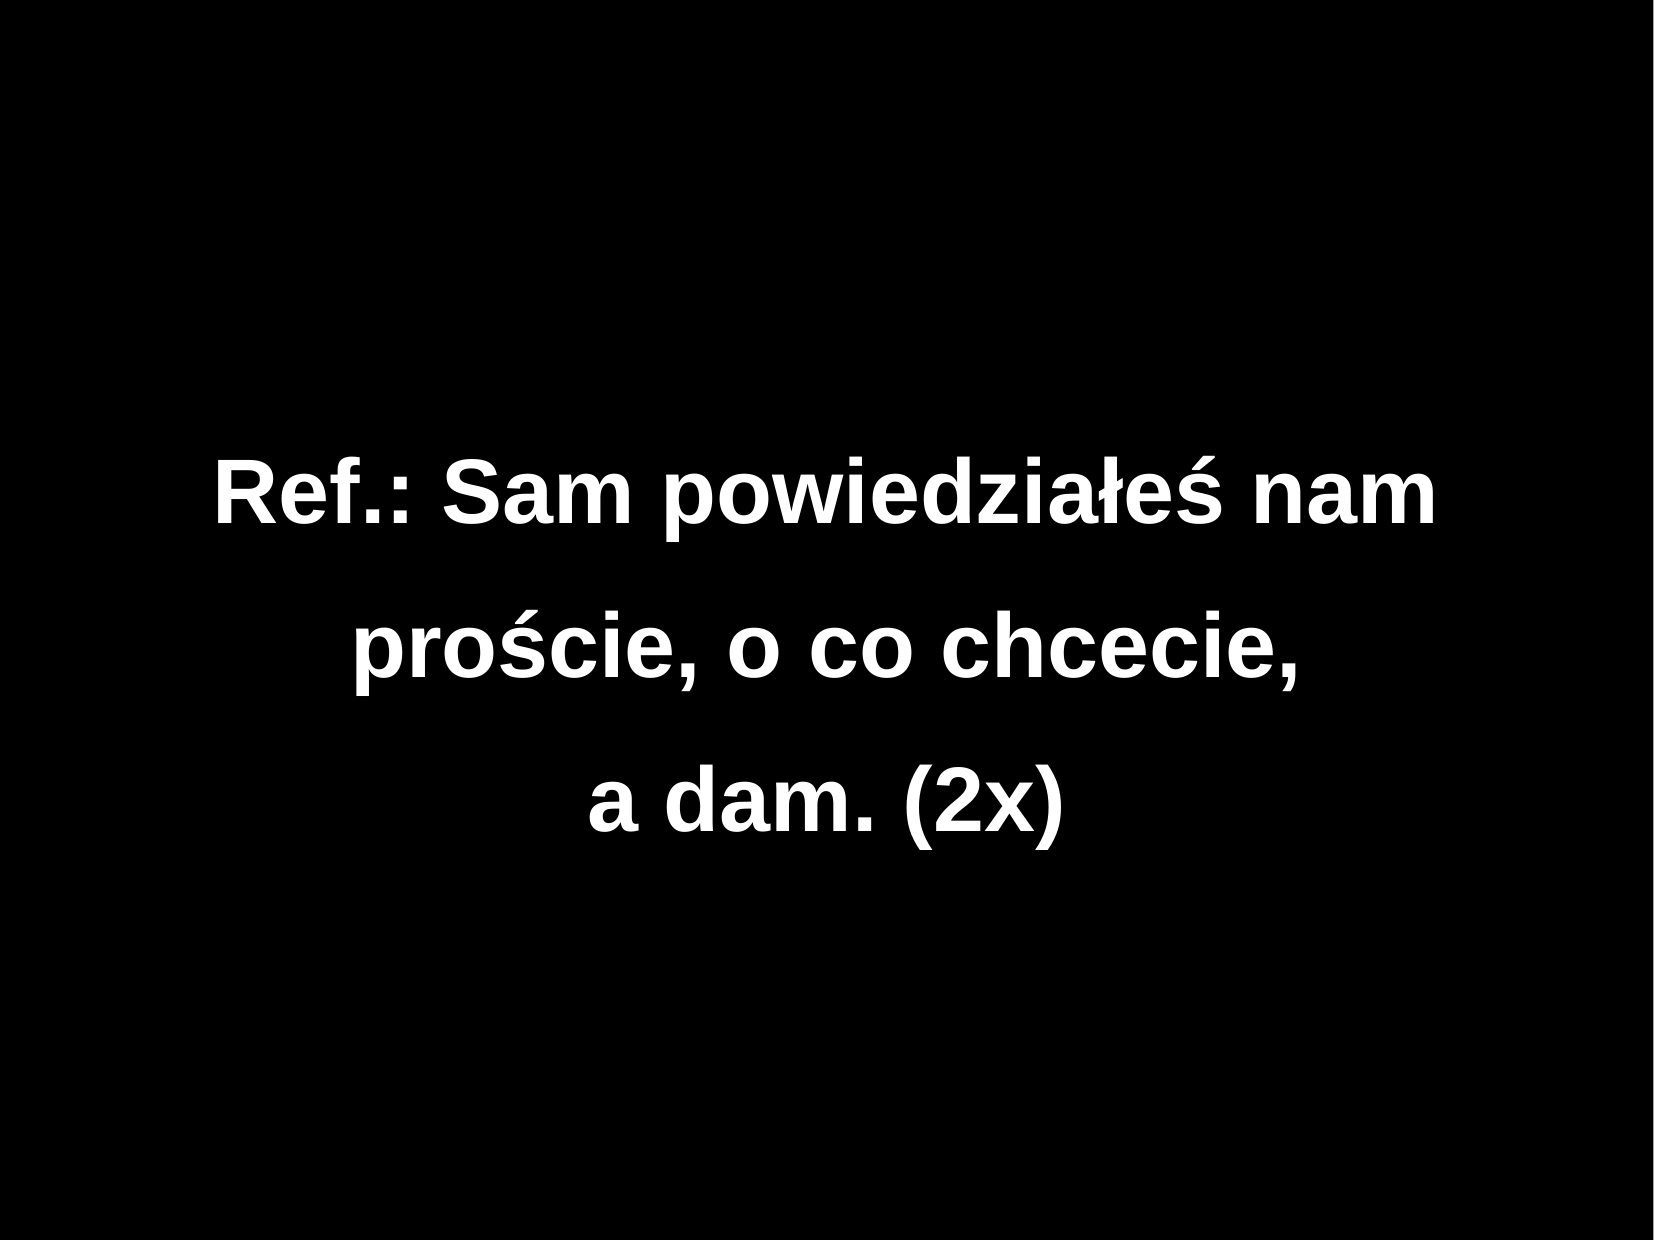

# Ref.: Sam powiedziałeś nam
proście, o co chcecie,
a dam. (2x)